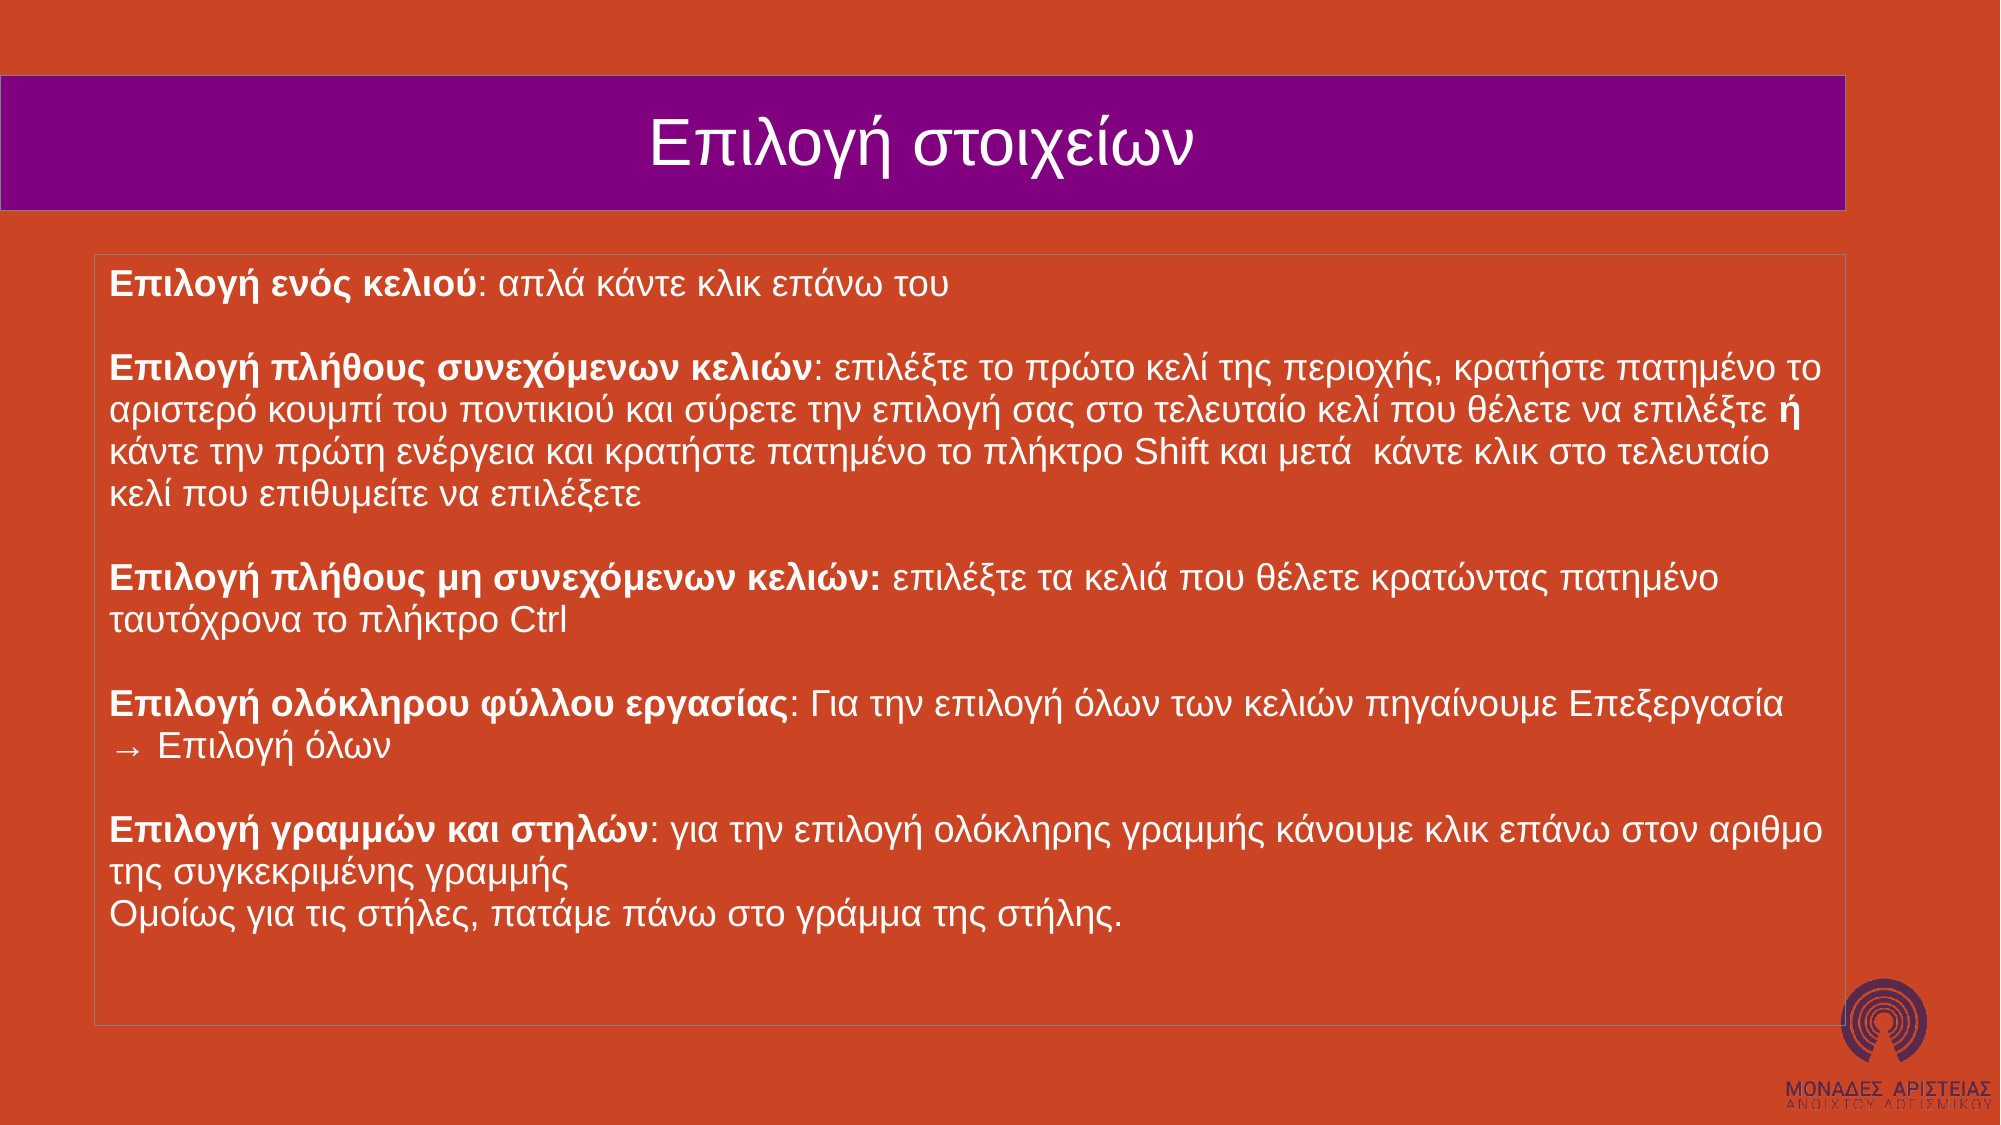

Επιλογή στοιχείων
Επιλογή ενός κελιού: απλά κάντε κλικ επάνω του
Επιλογή πλήθους συνεχόμενων κελιών: επιλέξτε το πρώτο κελί της περιοχής, κρατήστε πατημένο το αριστερό κουμπί του ποντικιού και σύρετε την επιλογή σας στο τελευταίο κελί που θέλετε να επιλέξτε ή κάντε την πρώτη ενέργεια και κρατήστε πατημένο το πλήκτρο Shift και μετά κάντε κλικ στο τελευταίο κελί που επιθυμείτε να επιλέξετε
Επιλογή πλήθους μη συνεχόμενων κελιών: επιλέξτε τα κελιά που θέλετε κρατώντας πατημένο ταυτόχρονα το πλήκτρο Ctrl
Επιλογή ολόκληρου φύλλου εργασίας: Για την επιλογή όλων των κελιών πηγαίνουμε Επεξεργασία → Επιλογή όλων
Επιλογή γραμμών και στηλών: για την επιλογή ολόκληρης γραμμής κάνουμε κλικ επάνω στον αριθμο της συγκεκριμένης γραμμής
Ομοίως για τις στήλες, πατάμε πάνω στο γράμμα της στήλης.